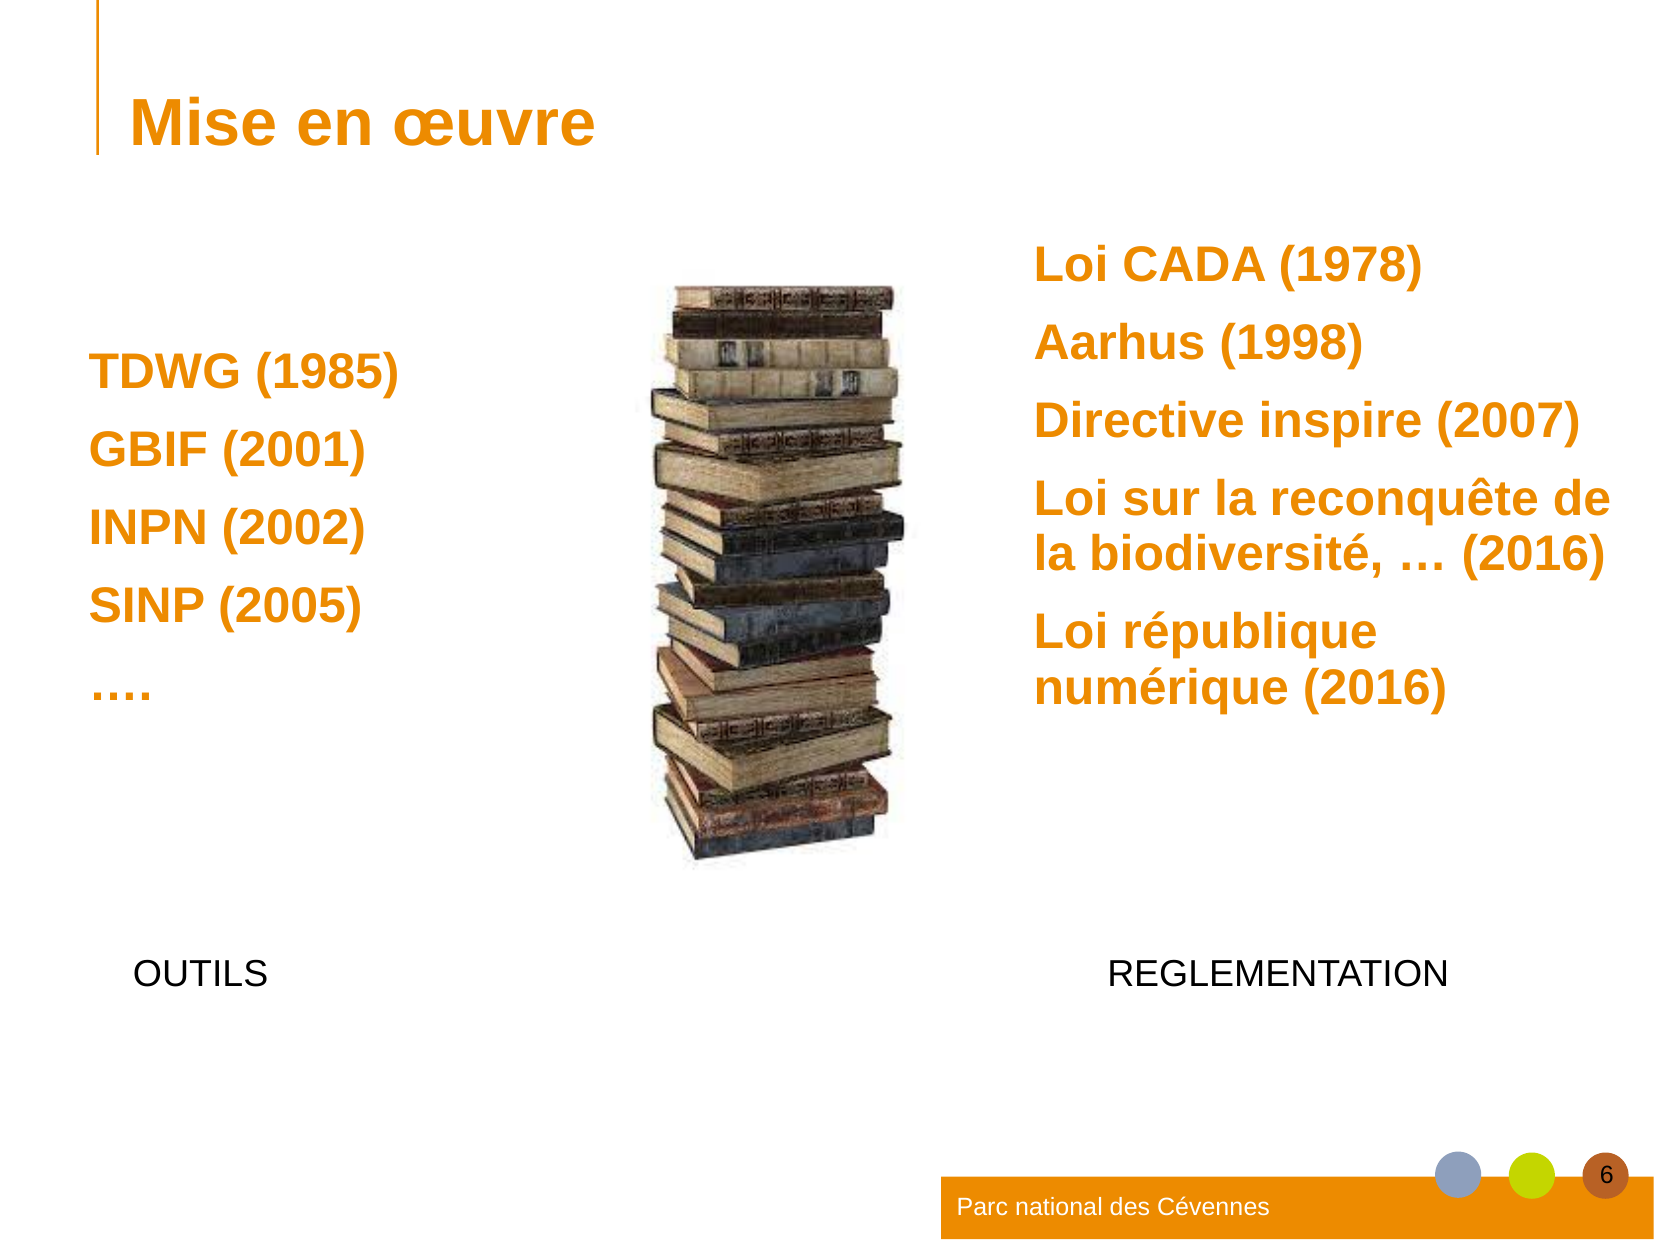

# Mise en œuvre
Loi CADA (1978)
Aarhus (1998)
Directive inspire (2007)
Loi sur la reconquête de la biodiversité, … (2016)
Loi république numérique (2016)
TDWG (1985)
GBIF (2001)
INPN (2002)
SINP (2005)
….
OUTILS
REGLEMENTATION